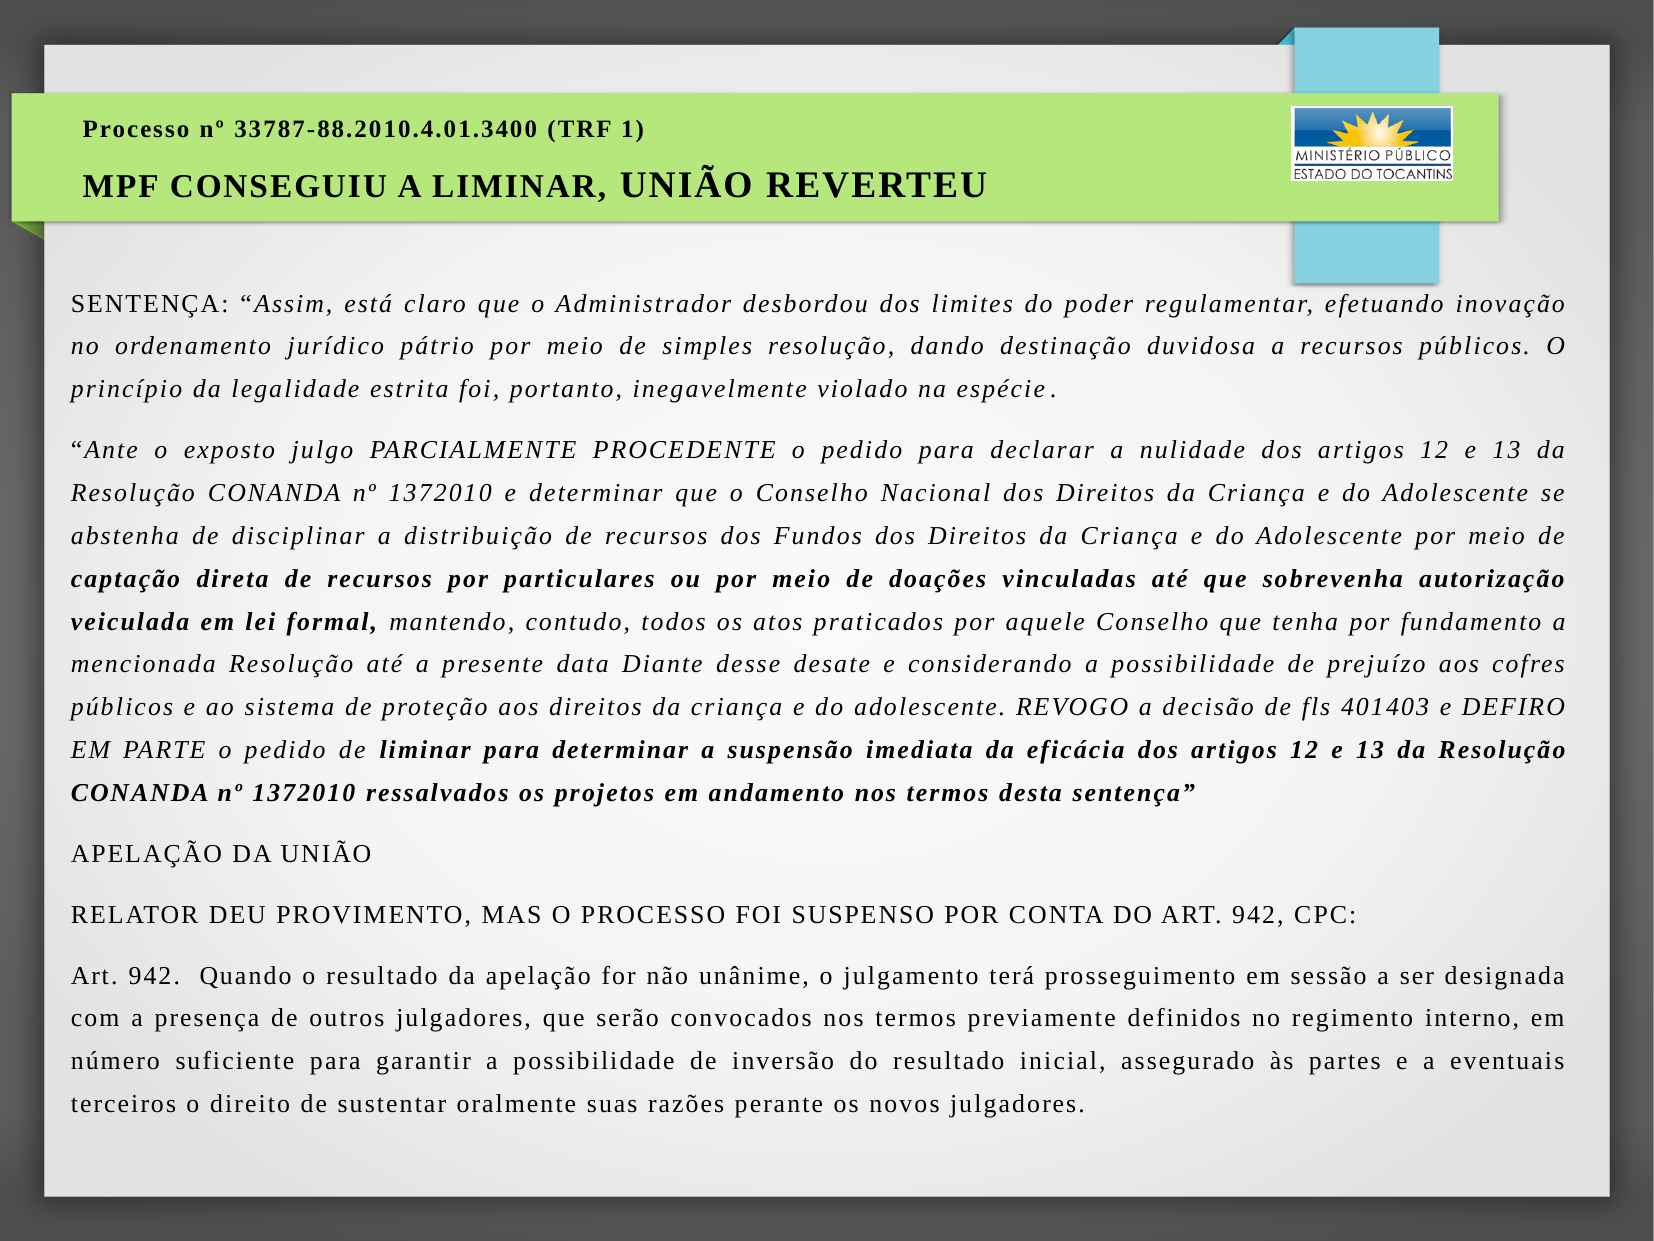

# Processo nº 33787-88.2010.4.01.3400 (TRF 1) MPF CONSEGUIU A LIMINAR, UNIÃO REVERTEU
SENTENÇA: “Assim, está claro que o Administrador desbordou dos limites do poder regulamentar, efetuando inovação no ordenamento jurídico pátrio por meio de simples resolução, dando destinação duvidosa a recursos públicos. O princípio da legalidade estrita foi, portanto, inegavelmente violado na espécie.
“Ante o exposto julgo PARCIALMENTE PROCEDENTE o pedido para declarar a nulidade dos artigos 12 e 13 da Resolução CONANDA nº 1372010 e determinar que o Conselho Nacional dos Direitos da Criança e do Adolescente se abstenha de disciplinar a distribuição de recursos dos Fundos dos Direitos da Criança e do Adolescente por meio de captação direta de recursos por particulares ou por meio de doações vinculadas até que sobrevenha autorização veiculada em lei formal, mantendo, contudo, todos os atos praticados por aquele Conselho que tenha por fundamento a mencionada Resolução até a presente data Diante desse desate e considerando a possibilidade de prejuízo aos cofres públicos e ao sistema de proteção aos direitos da criança e do adolescente. REVOGO a decisão de fls 401403 e DEFIRO EM PARTE o pedido de liminar para determinar a suspensão imediata da eficácia dos artigos 12 e 13 da Resolução CONANDA nº 1372010 ressalvados os projetos em andamento nos termos desta sentença”
APELAÇÃO DA UNIÃO
RELATOR DEU PROVIMENTO, MAS O PROCESSO FOI SUSPENSO POR CONTA DO ART. 942, CPC:
Art. 942.  Quando o resultado da apelação for não unânime, o julgamento terá prosseguimento em sessão a ser designada com a presença de outros julgadores, que serão convocados nos termos previamente definidos no regimento interno, em número suficiente para garantir a possibilidade de inversão do resultado inicial, assegurado às partes e a eventuais terceiros o direito de sustentar oralmente suas razões perante os novos julgadores.